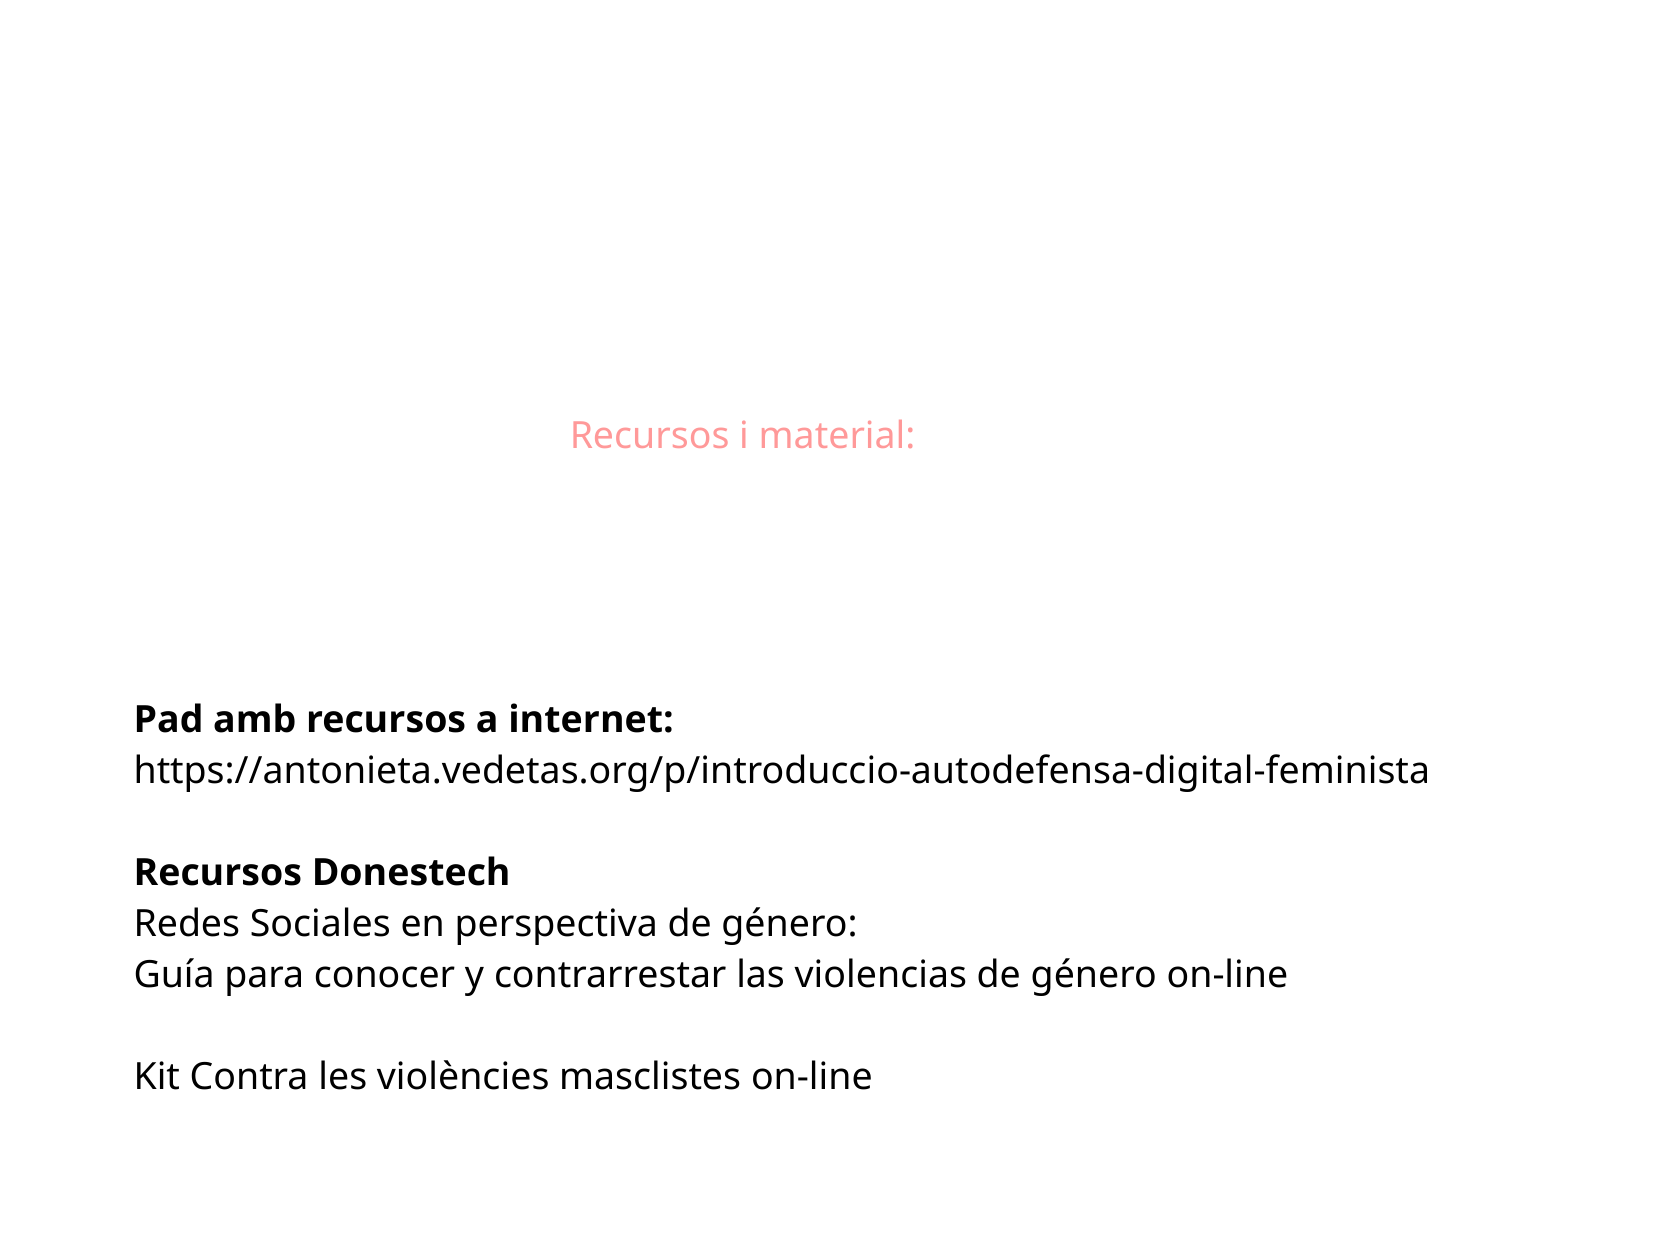

Recursos i material:
Pad amb recursos a internet:
https://antonieta.vedetas.org/p/introduccio-autodefensa-digital-feminista
Recursos Donestech
Redes Sociales en perspectiva de género:
Guía para conocer y contrarrestar las violencias de género on-line
Kit Contra les violències masclistes on-line